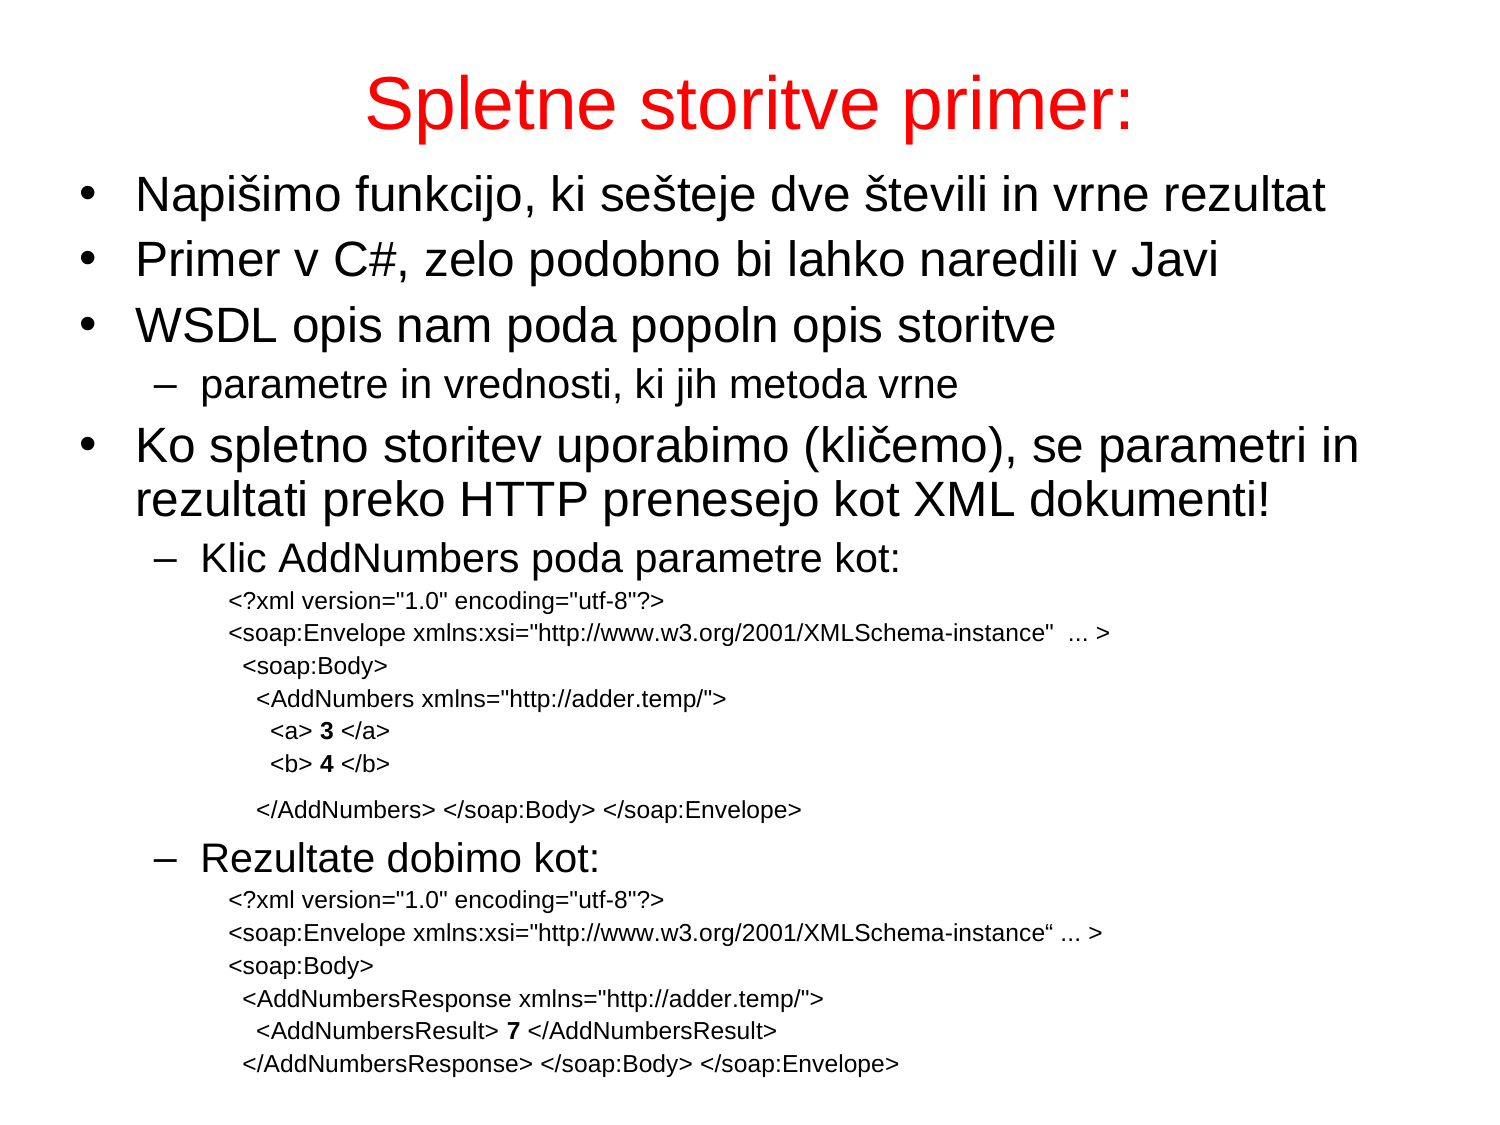

# Spletne storitve primer:
Napišimo funkcijo, ki sešteje dve števili in vrne rezultat
Primer v C#, zelo podobno bi lahko naredili v Javi
WSDL opis nam poda popoln opis storitve
parametre in vrednosti, ki jih metoda vrne
Ko spletno storitev uporabimo (kličemo), se parametri in rezultati preko HTTP prenesejo kot XML dokumenti!
Klic AddNumbers poda parametre kot:
<?xml version="1.0" encoding="utf-8"?>
<soap:Envelope xmlns:xsi="http://www.w3.org/2001/XMLSchema-instance" ... >
 <soap:Body>
 <AddNumbers xmlns="http://adder.temp/">
 <a> 3 </a>
 <b> 4 </b>
 </AddNumbers> </soap:Body> </soap:Envelope>
Rezultate dobimo kot:
<?xml version="1.0" encoding="utf-8"?>
<soap:Envelope xmlns:xsi="http://www.w3.org/2001/XMLSchema-instance“ ... >
<soap:Body>
 <AddNumbersResponse xmlns="http://adder.temp/">
 <AddNumbersResult> 7 </AddNumbersResult>
 </AddNumbersResponse> </soap:Body> </soap:Envelope>